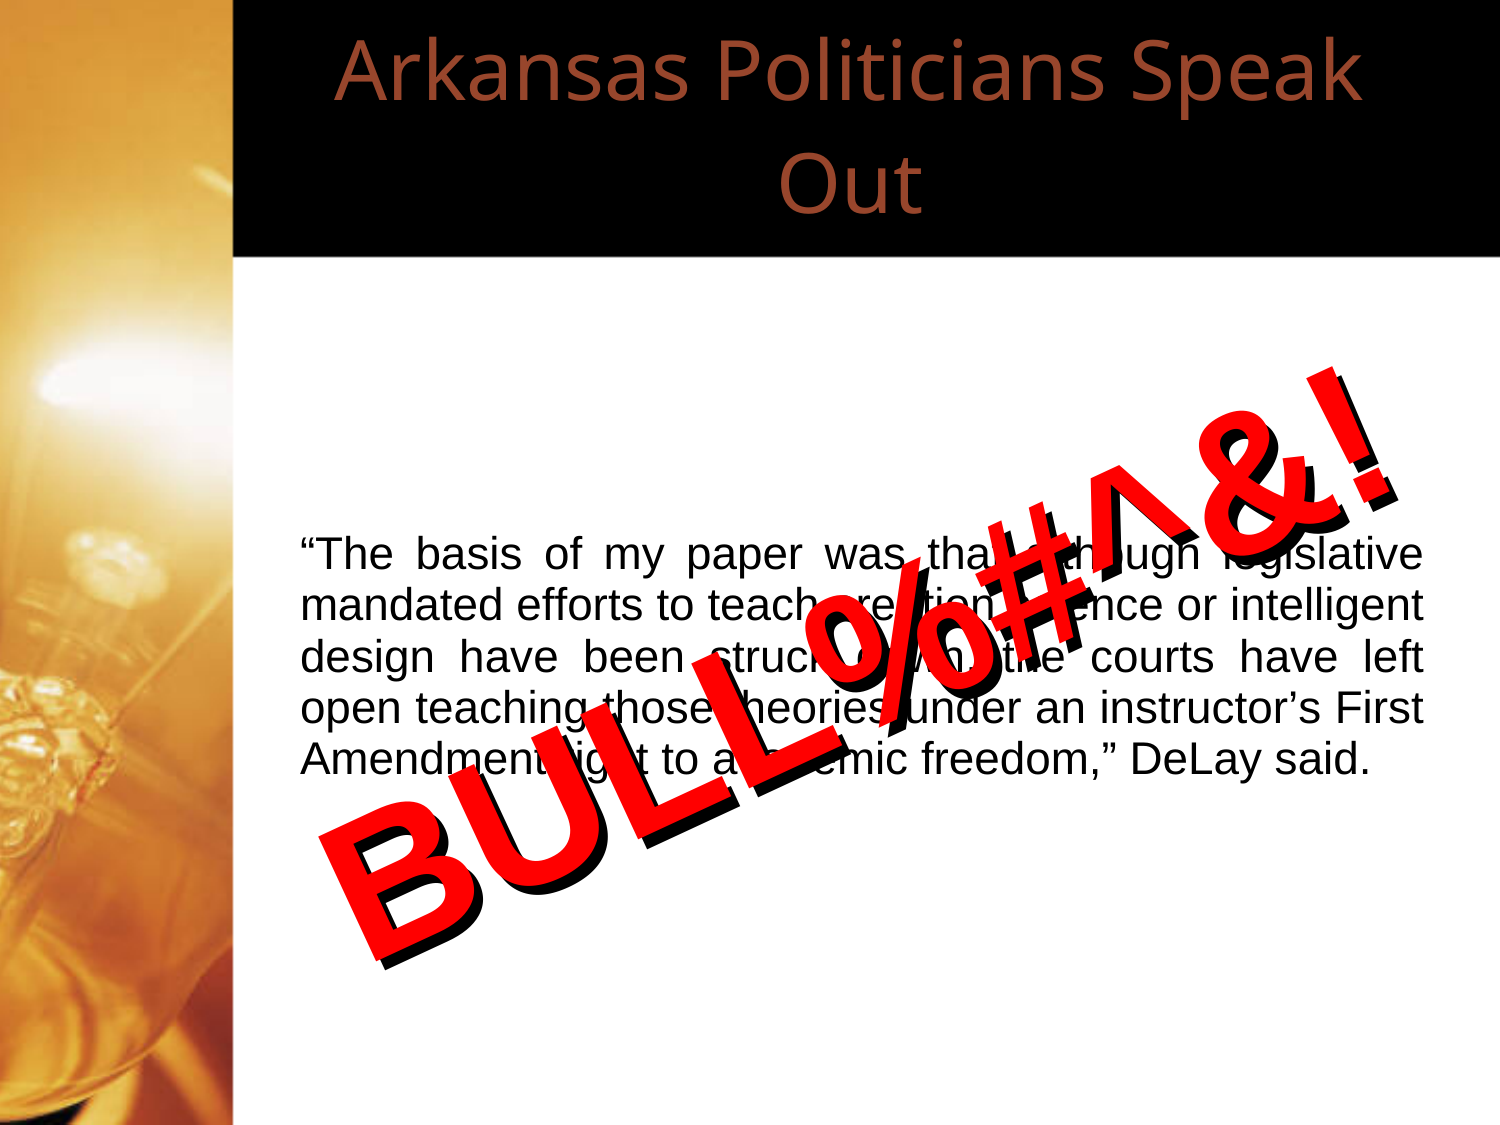

# Arkansas Politicians Speak Out
“The basis of my paper was that although legislative mandated efforts to teach creation science or intelligent design have been struck down, the courts have left open teaching those theories under an instructor’s First Amendment right to academic freedom,” DeLay said.
BULL%#^&!